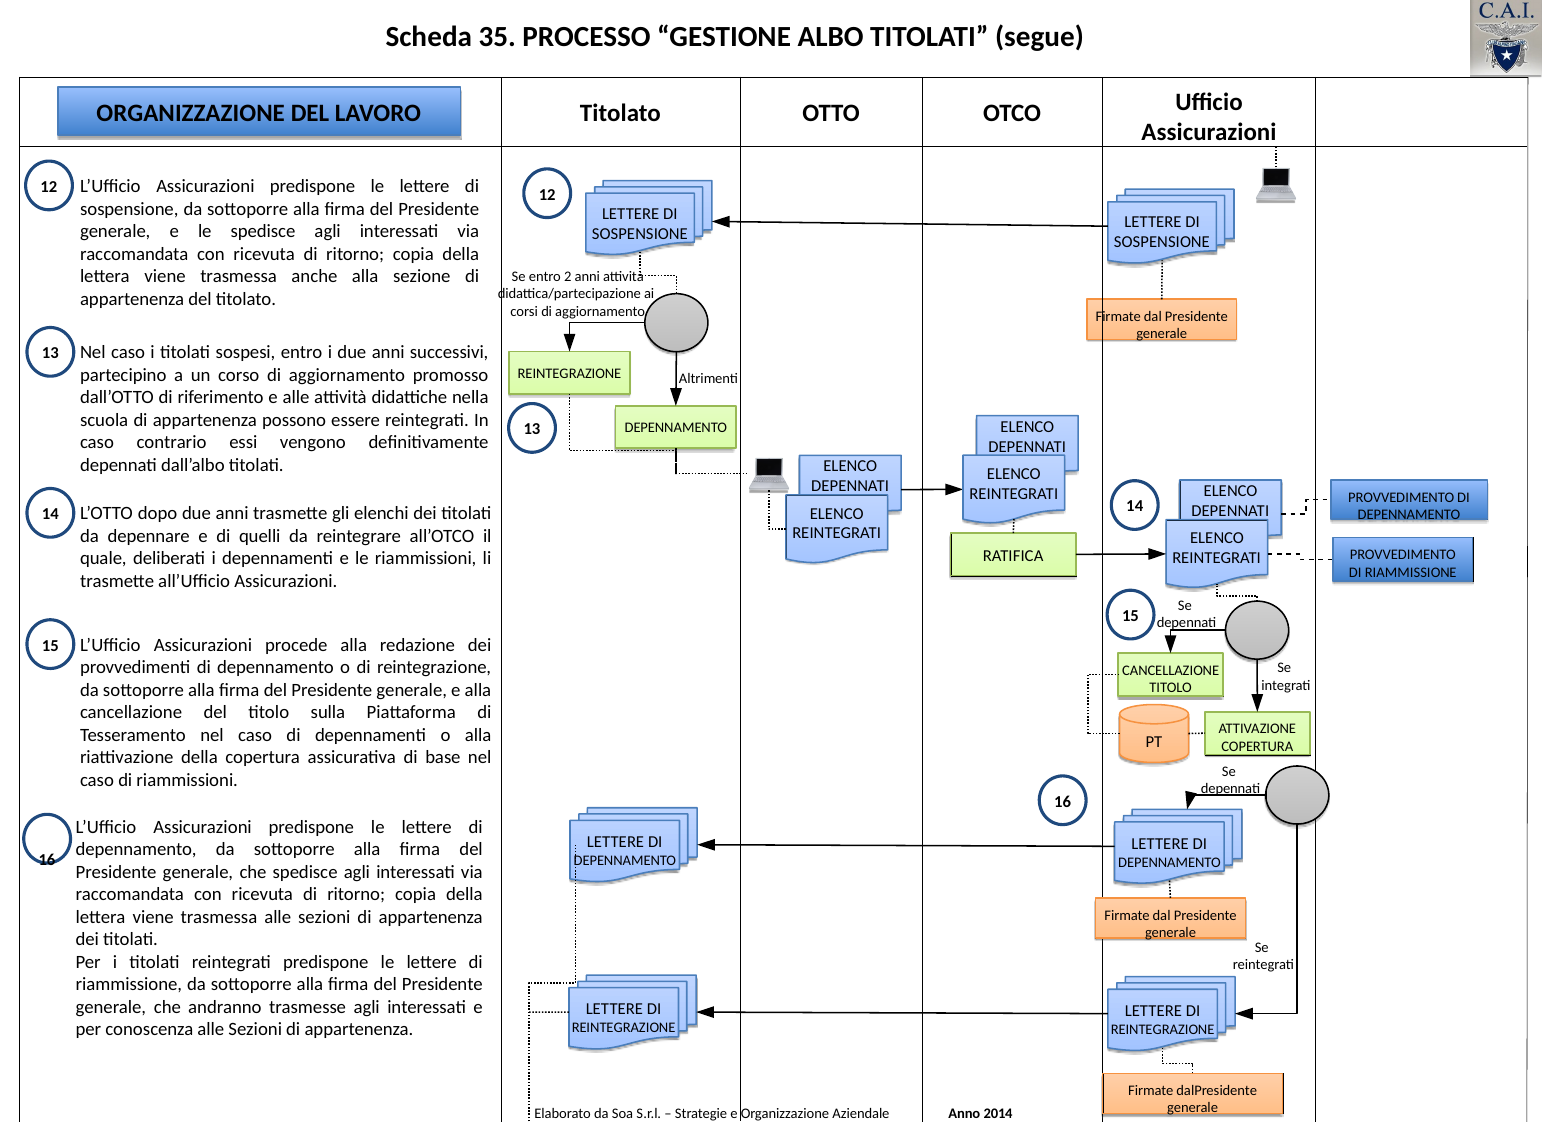

Scheda 35. PROCESSO “GESTIONE ALBO TITOLATI” (segue)
OTTO
Titolato
OTCO
Ufficio Assicurazioni
ORGANIZZAZIONE DEL LAVORO
12
L’Ufficio Assicurazioni predispone le lettere di sospensione, da sottoporre alla firma del Presidente generale, e le spedisce agli interessati via raccomandata con ricevuta di ritorno; copia della lettera viene trasmessa anche alla sezione di appartenenza del titolato.
12
LETTERE DI SOSPENSIONE
LETTERE DI SOSPENSIONE
Se entro 2 anni attività didattica/partecipazione ai
corsi di aggiornamento
Firmate dal Presidente generale
13
Nel caso i titolati sospesi, entro i due anni successivi, partecipino a un corso di aggiornamento promosso dall’OTTO di riferimento e alle attività didattiche nella scuola di appartenenza possono essere reintegrati. In caso contrario essi vengono definitivamente depennati dall’albo titolati.
REINTEGRAZIONE
Altrimenti
13
DEPENNAMENTO
ELENCO DEPENNATI
ELENCO REINTEGRATI
ELENCO DEPENNATI
ELENCO DEPENNATI
PROVVEDIMENTO DI DEPENNAMENTO
14
14
L’OTTO dopo due anni trasmette gli elenchi dei titolati da depennare e di quelli da reintegrare all’OTCO il quale, deliberati i depennamenti e le riammissioni, li trasmette all’Ufficio Assicurazioni.
ELENCO REINTEGRATI
ELENCO REINTEGRATI
RATIFICA
PROVVEDIMENTO DI RIAMMISSIONE
Se
depennati
15
15
L’Ufficio Assicurazioni procede alla redazione dei provvedimenti di depennamento o di reintegrazione, da sottoporre alla firma del Presidente generale, e alla cancellazione del titolo sulla Piattaforma di Tesseramento nel caso di depennamenti o alla riattivazione della copertura assicurativa di base nel caso di riammissioni.
Se
integrati
CANCELLAZIONE TITOLO
PT
ATTIVAZIONE COPERTURA
Se
depennati
16
L’Ufficio Assicurazioni predispone le lettere di depennamento, da sottoporre alla firma del Presidente generale, che spedisce agli interessati via raccomandata con ricevuta di ritorno; copia della lettera viene trasmessa alle sezioni di appartenenza dei titolati.
Per i titolati reintegrati predispone le lettere di riammissione, da sottoporre alla firma del Presidente generale, che andranno trasmesse agli interessati e per conoscenza alle Sezioni di appartenenza.
LETTERE DI DEPENNAMENTO
LETTERE DI DEPENNAMENTO
16
Firmate dal Presidente generale
Se
reintegrati
LETTERE DI
REINTEGRAZIONE
LETTERE DI
REINTEGRAZIONE
Firmate dalPresidente generale
Elaborato da Soa S.r.l. – Strategie e Organizzazione Aziendale Anno 2014